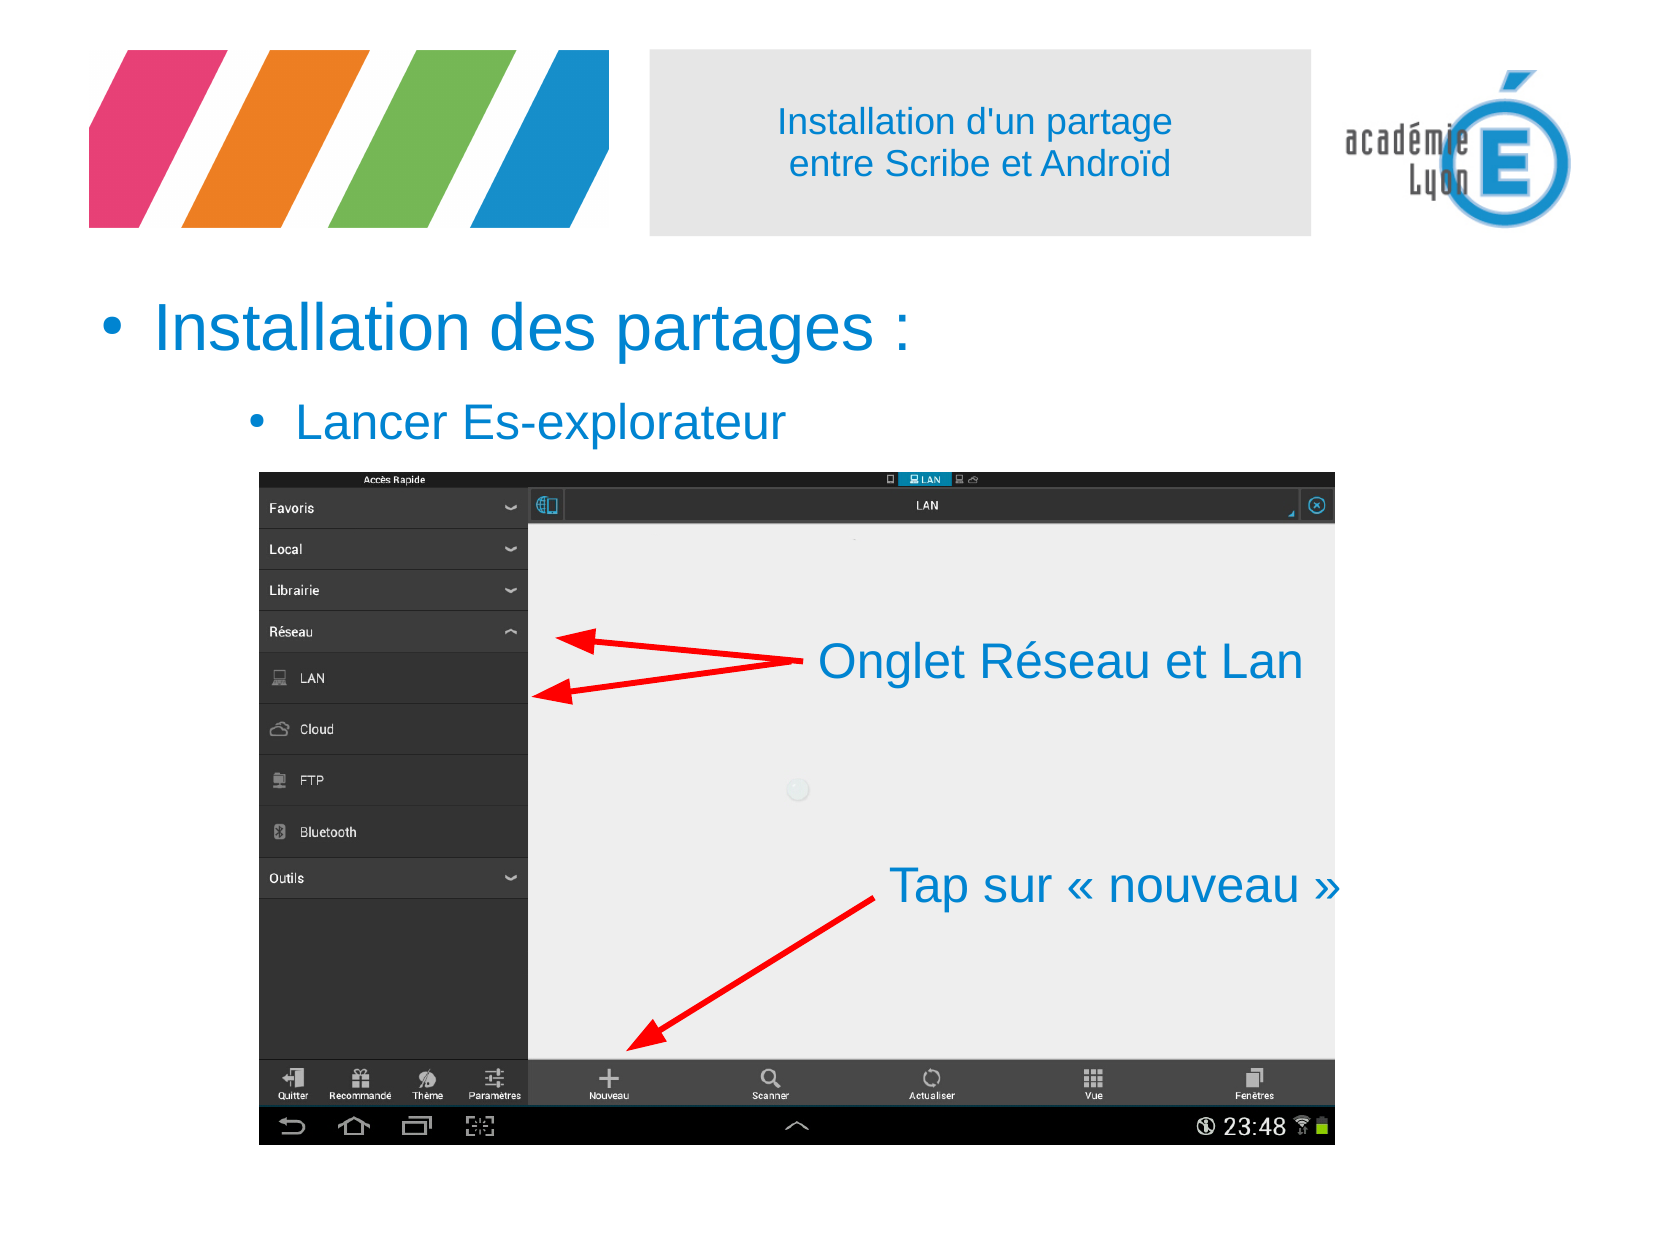

# Installation d'un partage entre Scribe et Androïd
Installation des partages :
Lancer Es-explorateur
Onglet Réseau et Lan
Tap sur « nouveau »